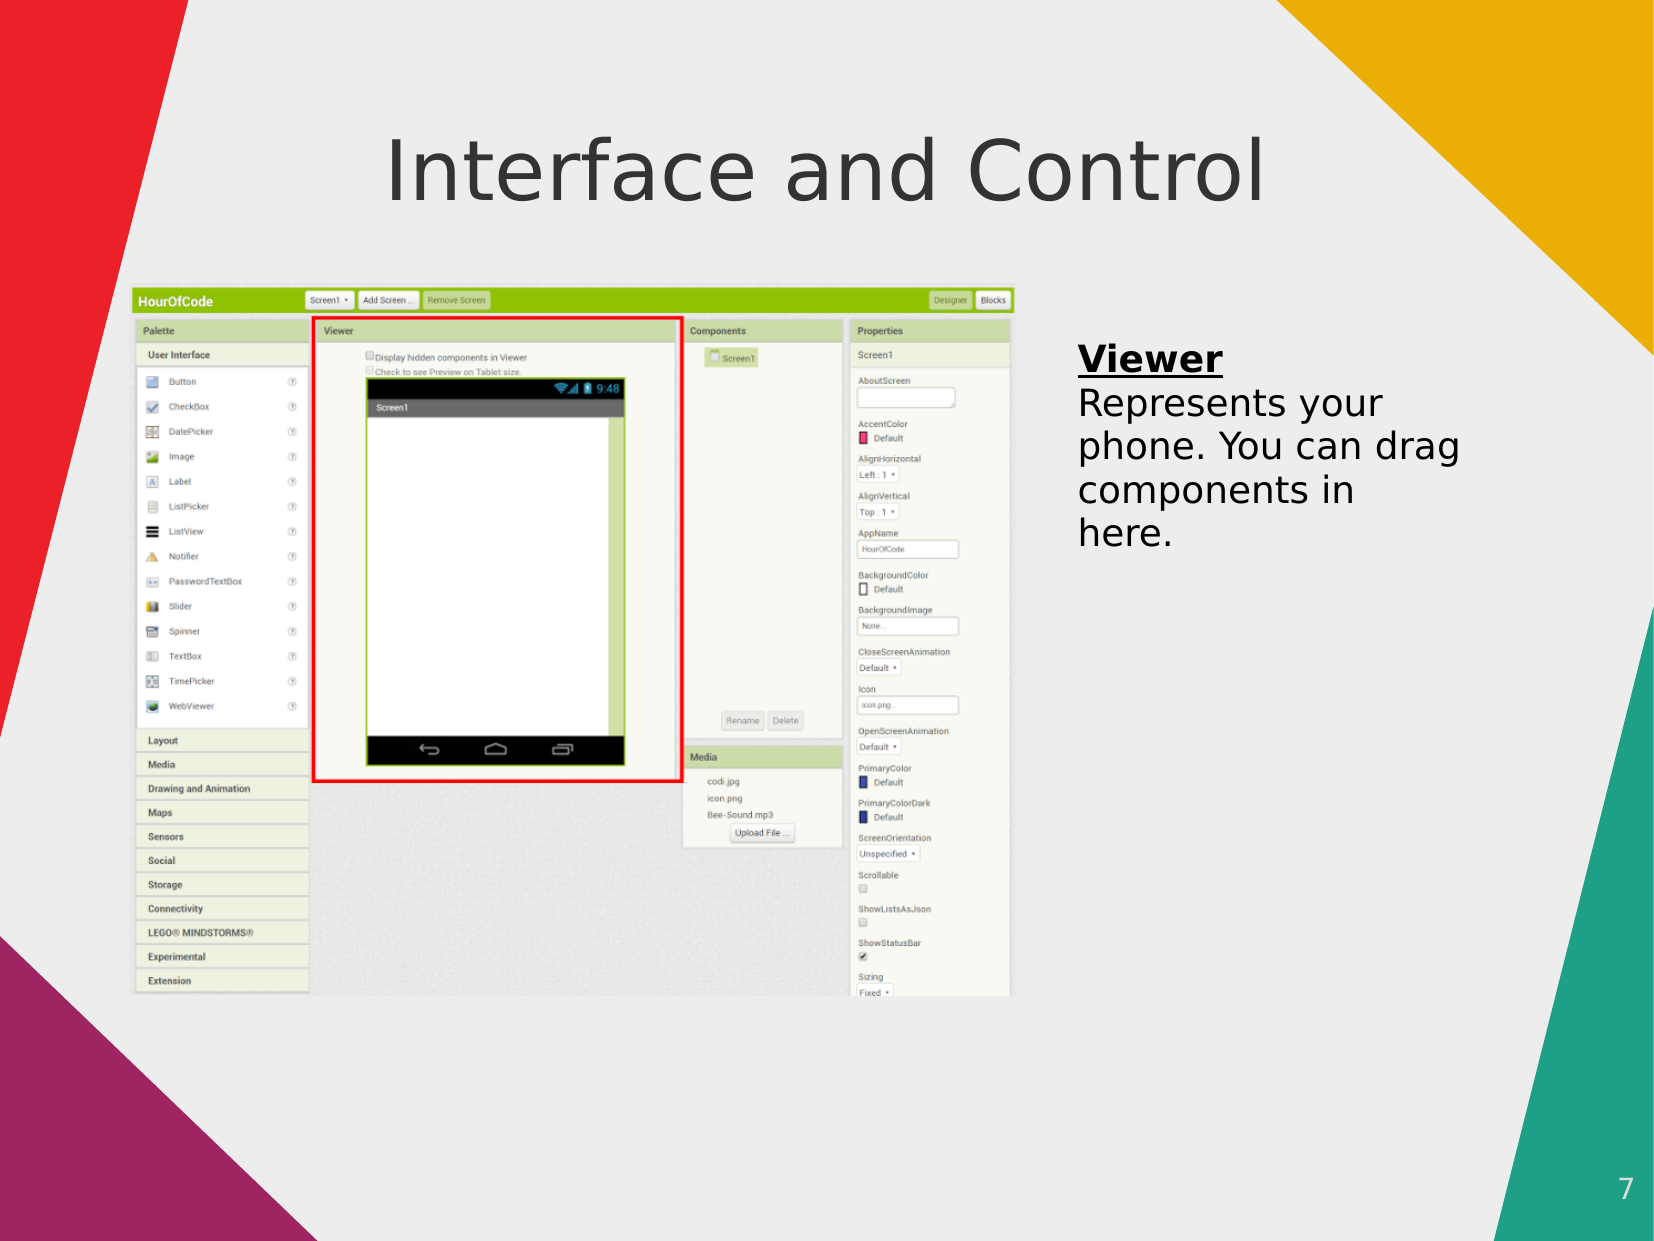

# Interface and Control
Viewer
Represents your phone. You can drag components in here.
7